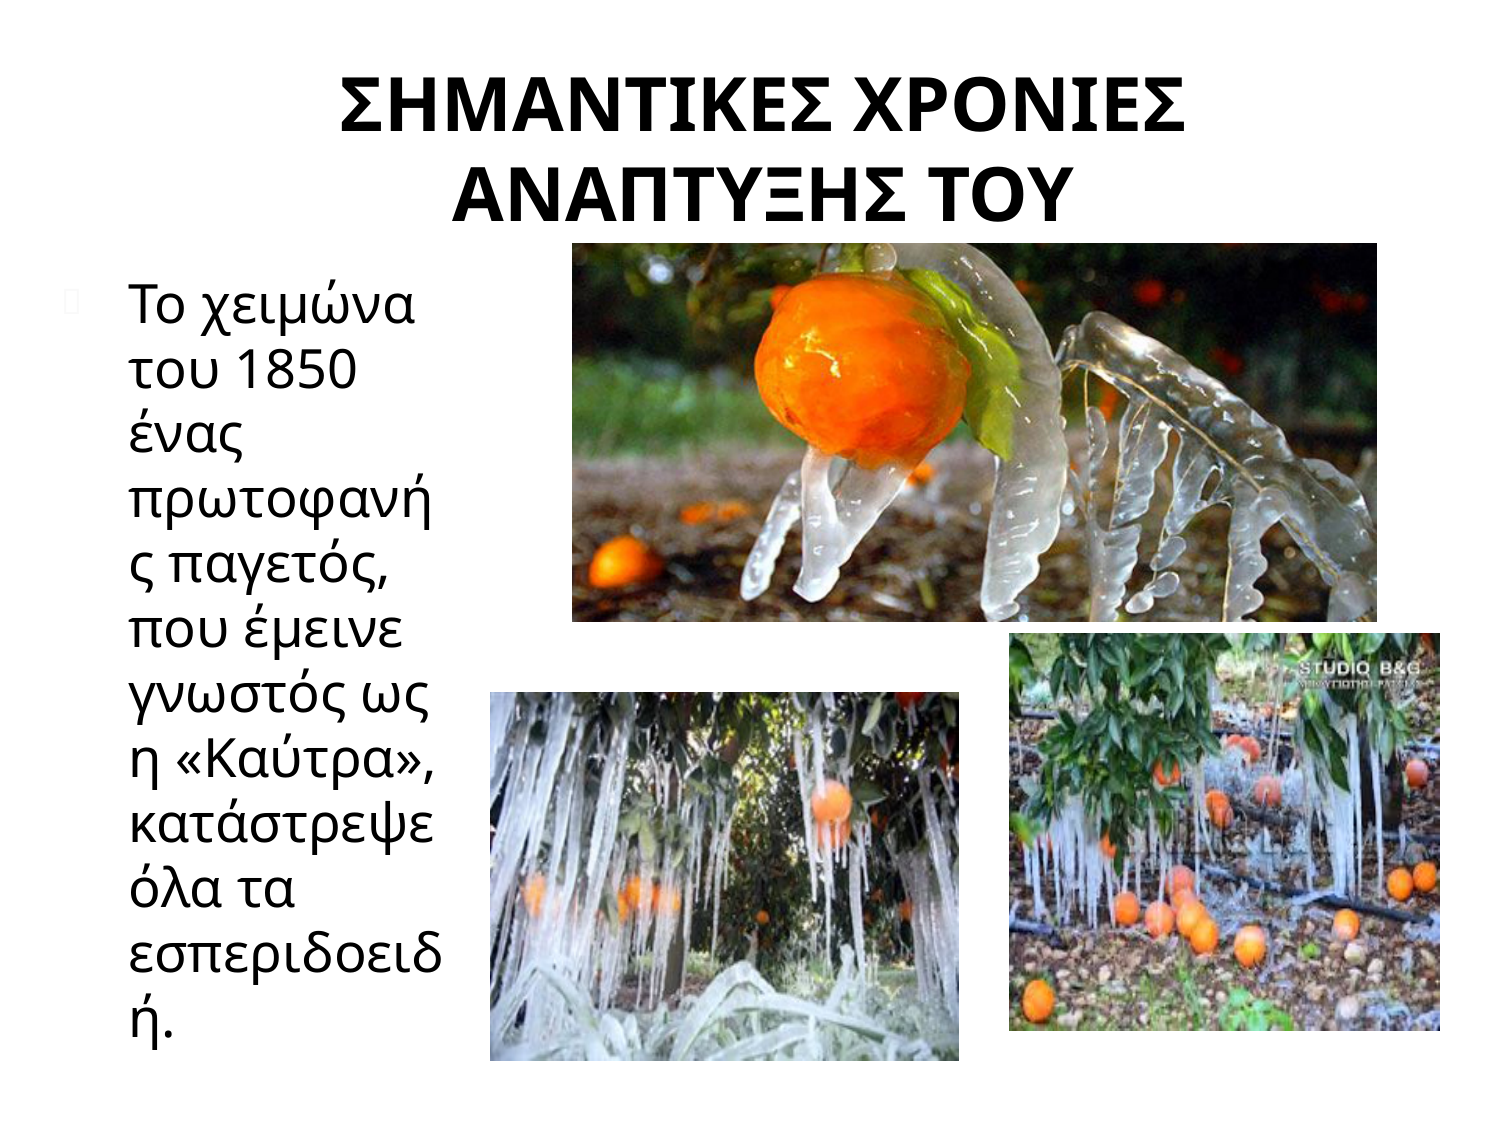

# ΣΗΜΑΝΤΙΚΕΣ ΧΡΟΝΙΕΣ ΑΝΑΠΤΥΞΗΣ ΤΟΥ
Το χειμώνα του 1850 ένας πρωτοφανής παγετός, που έμεινε γνωστός ως η «Καύτρα», κατάστρεψε όλα τα εσπεριδοειδή.